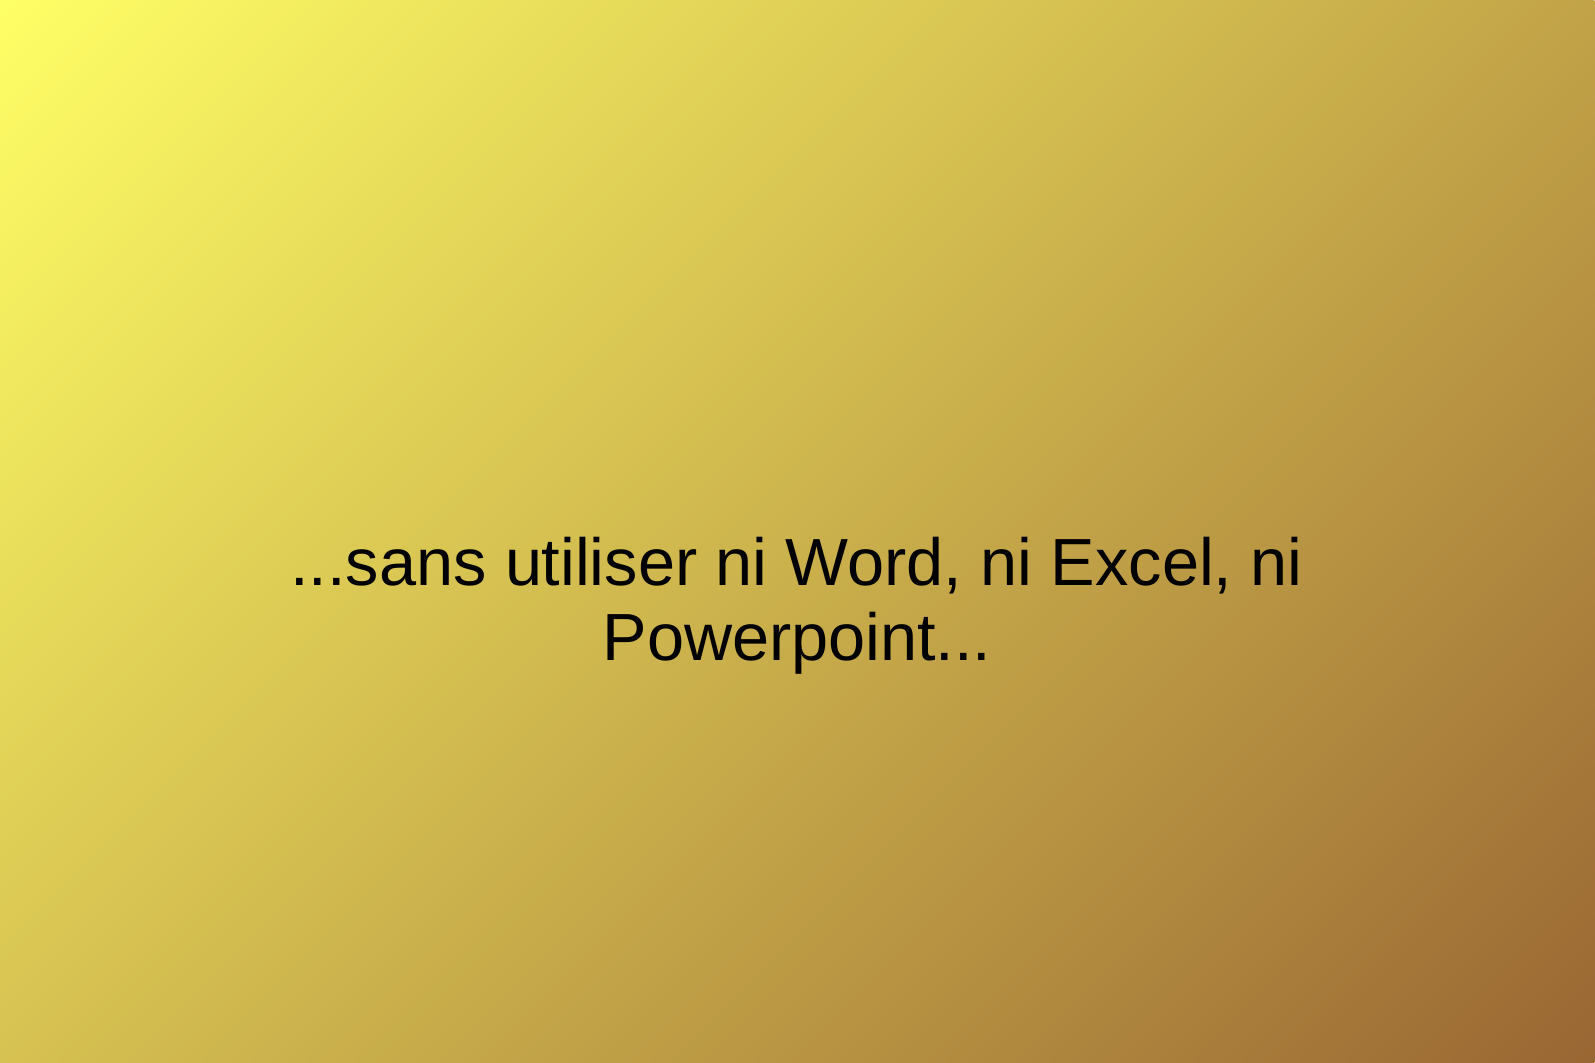

...sans utiliser ni Word, ni Excel, ni Powerpoint...